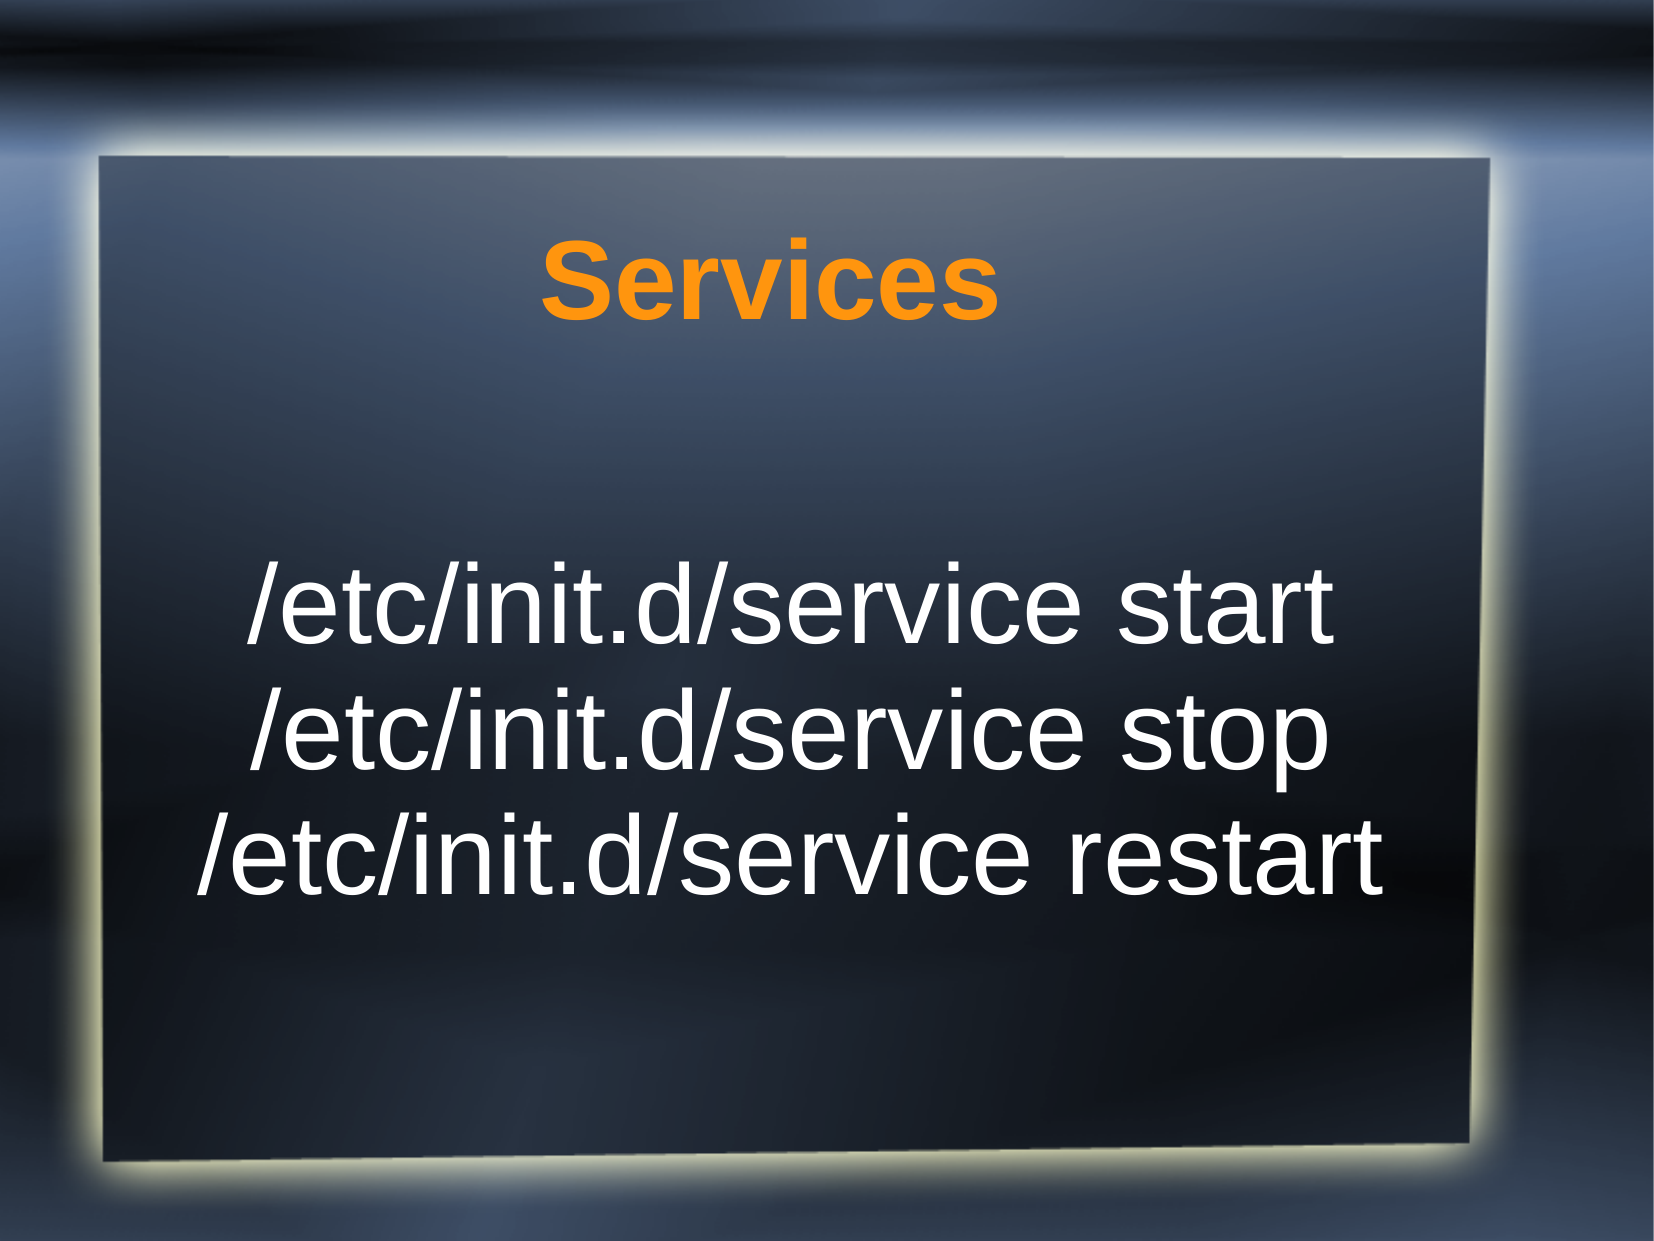

# Services
/etc/init.d/service start
/etc/init.d/service stop
/etc/init.d/service restart